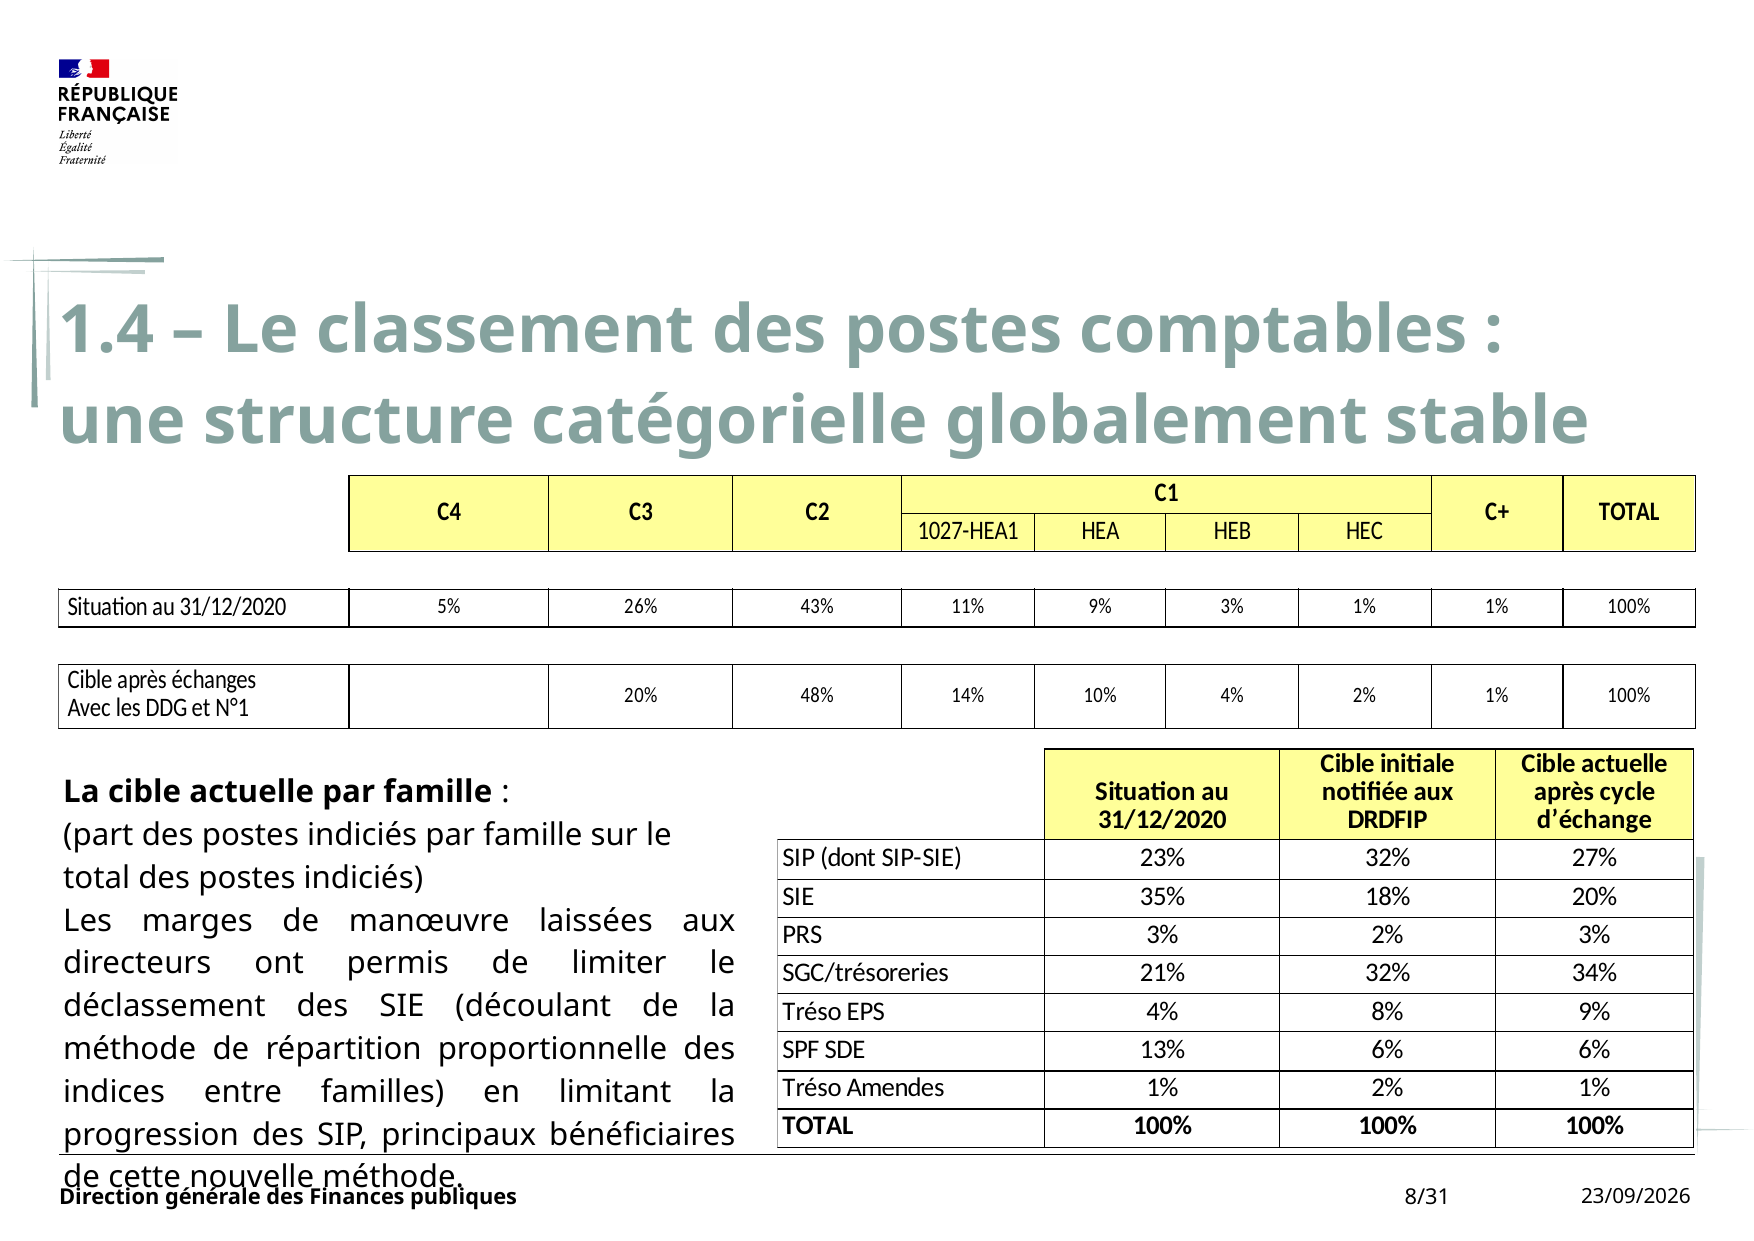

# 1.4 – Le classement des postes comptables : une structure catégorielle globalement stable
La cible actuelle par famille :
(part des postes indiciés par famille sur le total des postes indiciés)
Les marges de manœuvre laissées aux directeurs ont permis de limiter le déclassement des SIE (découlant de la méthode de répartition proportionnelle des indices entre familles) en limitant la progression des SIP, principaux bénéficiaires de cette nouvelle méthode.